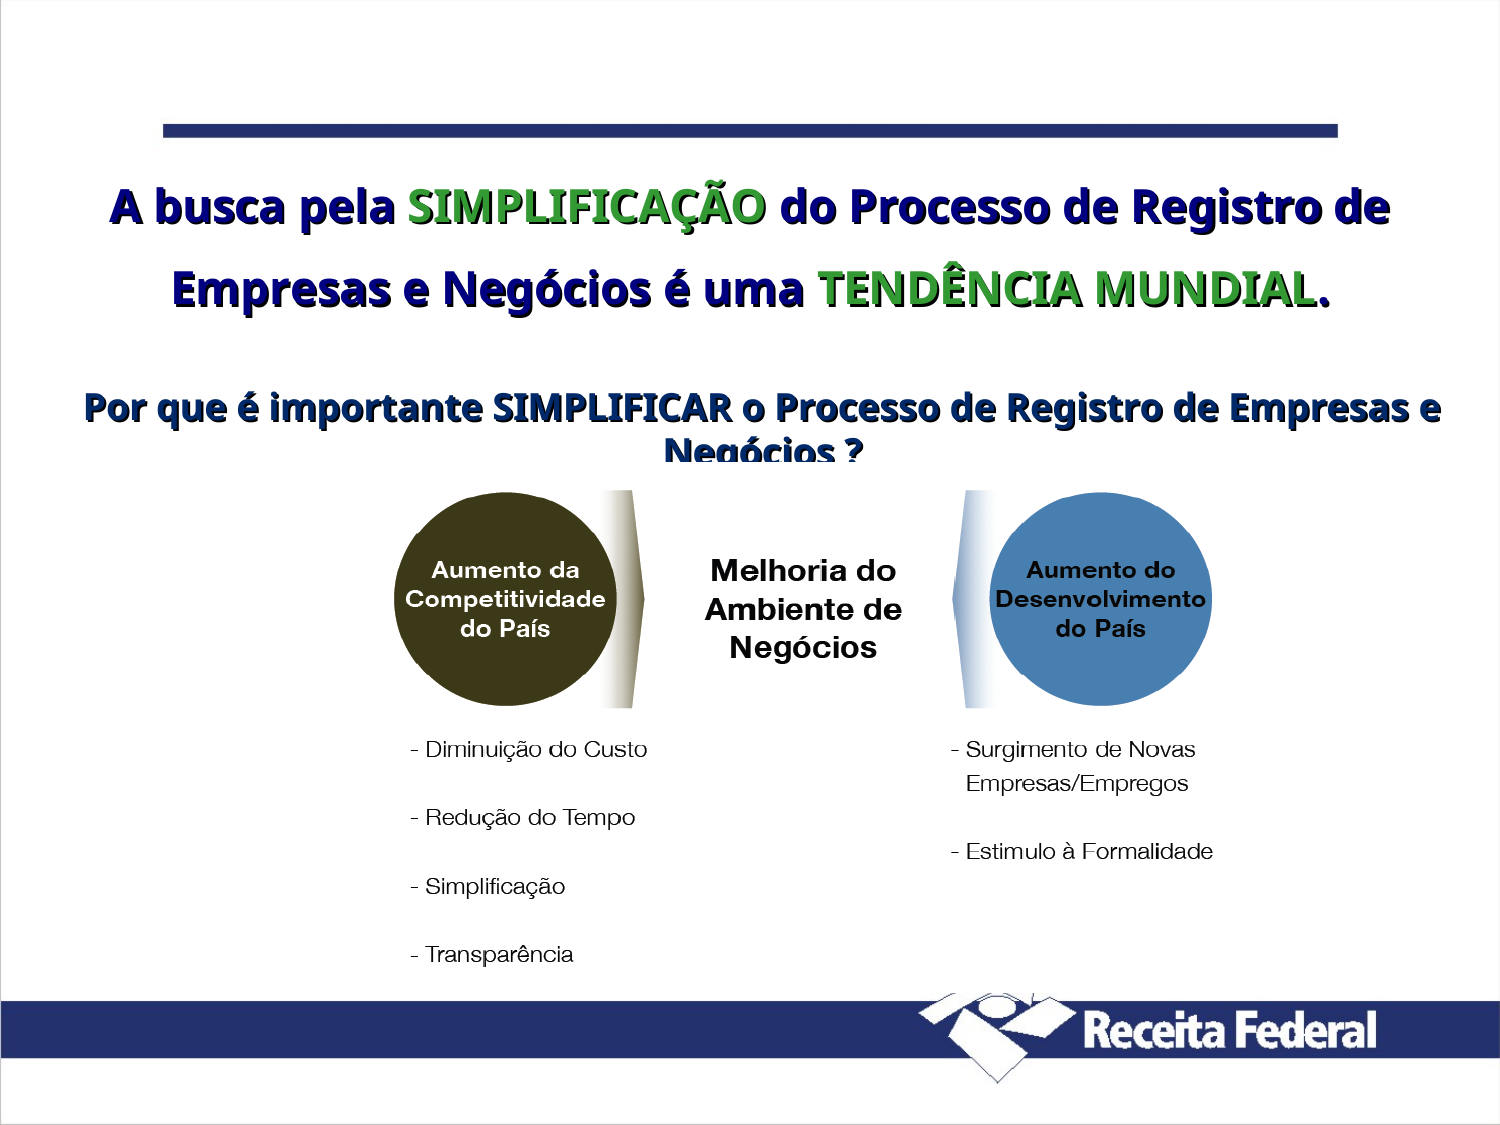

A busca pela SIMPLIFICAÇÃO do Processo de Registro de Empresas e Negócios é uma TENDÊNCIA MUNDIAL.
Por que é importante SIMPLIFICAR o Processo de Registro de Empresas e Negócios ?